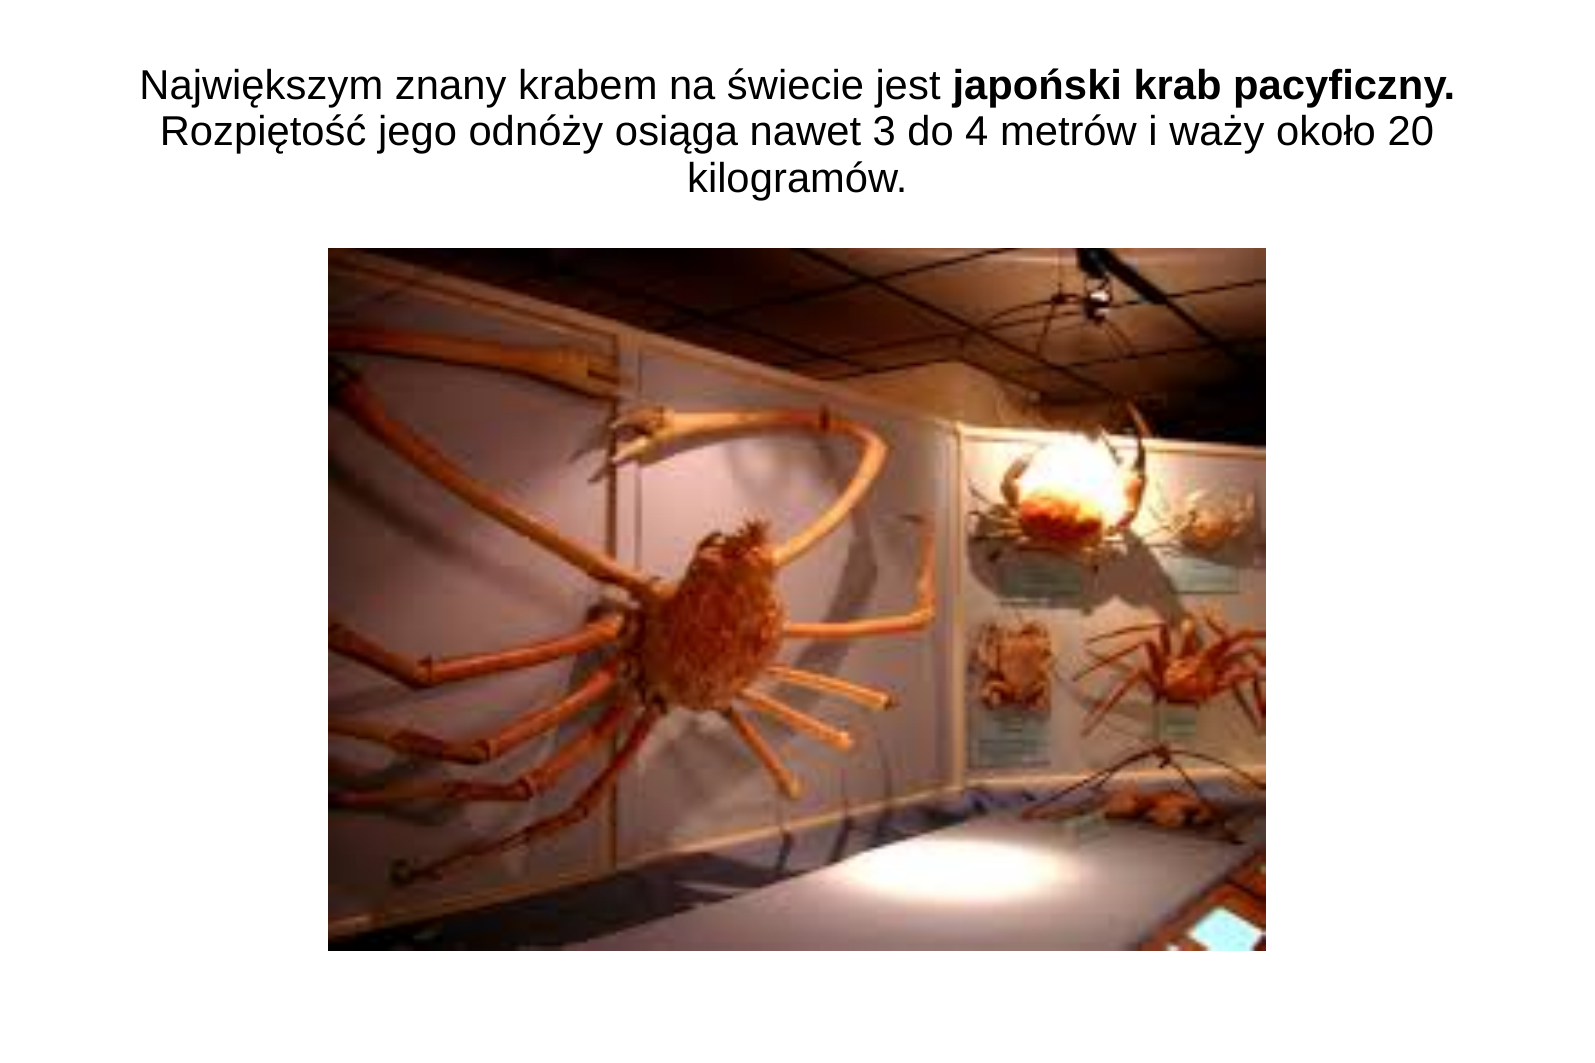

# Największym znany krabem na świecie jest japoński krab pacyficzny. Rozpiętość jego odnóży osiąga nawet 3 do 4 metrów i waży około 20 kilogramów.